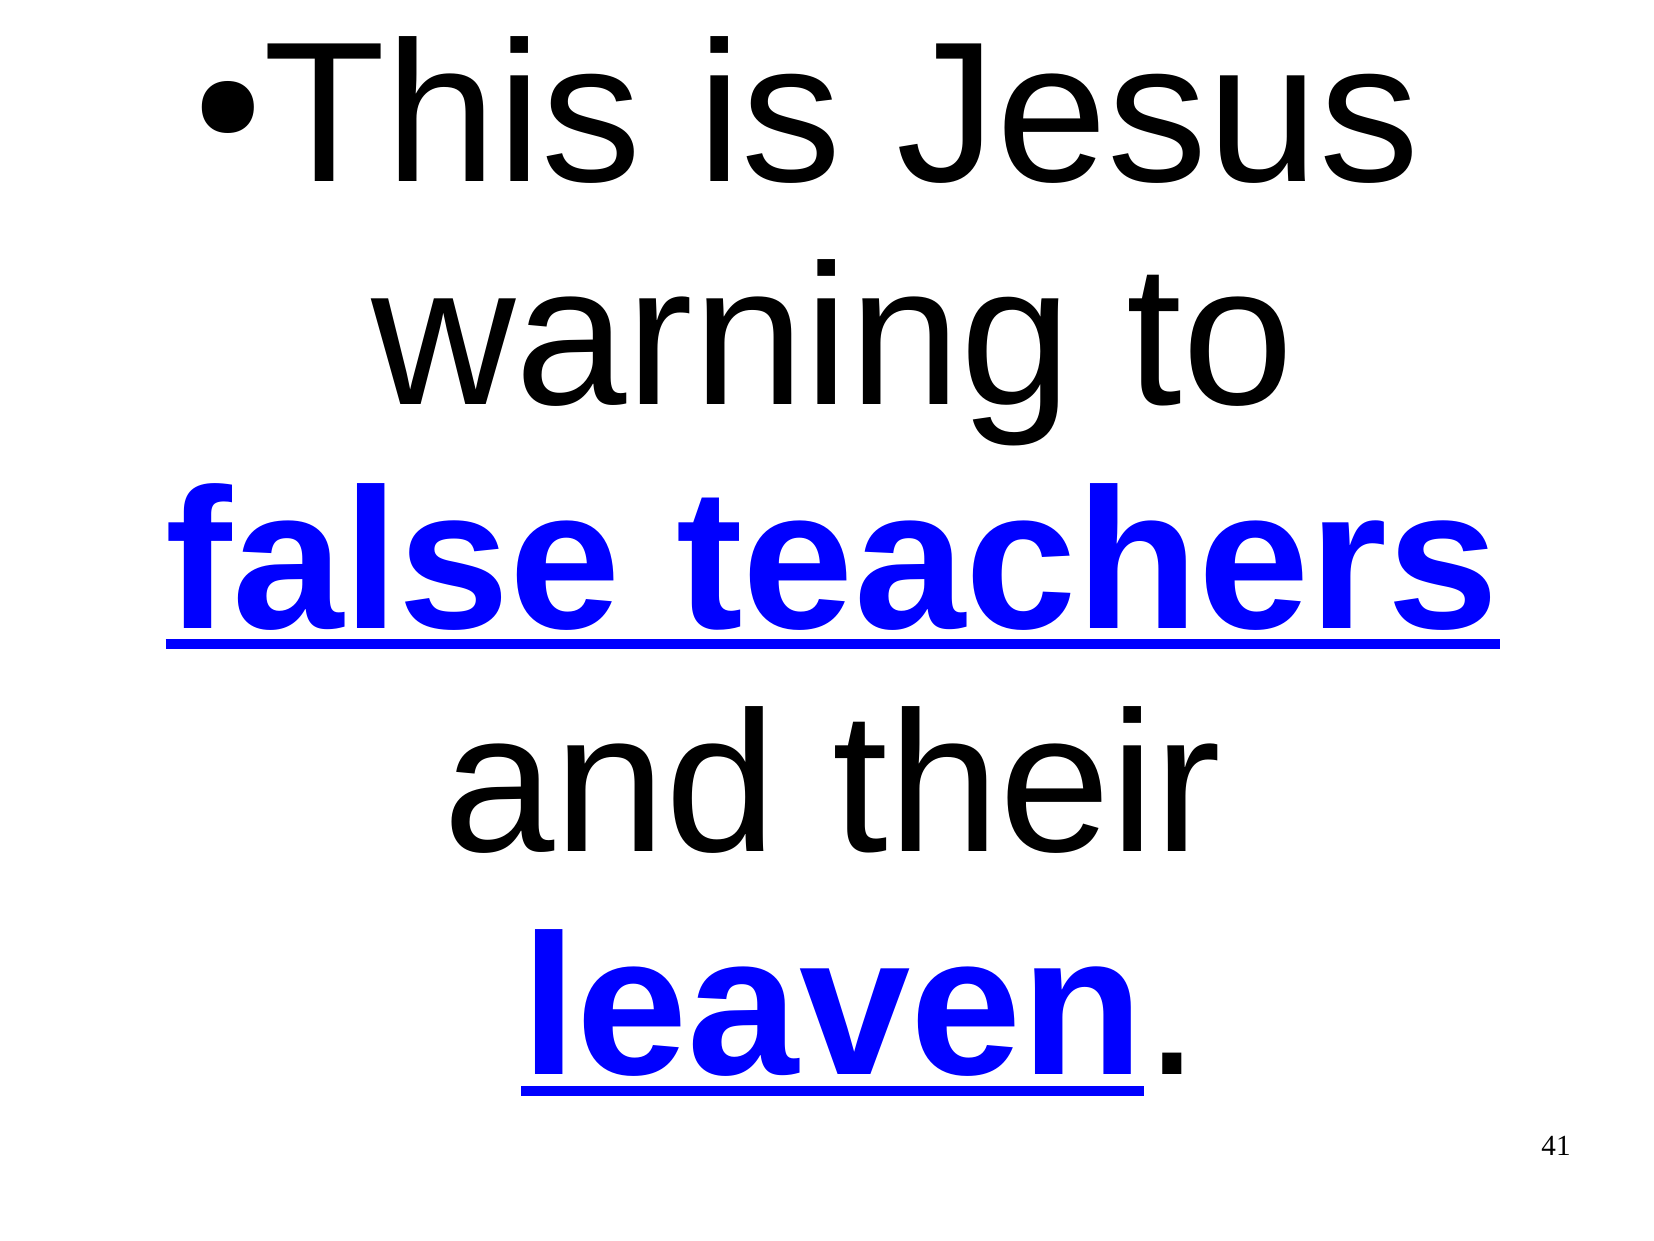

# This is Jesus warning to false teachers and their leaven.
41